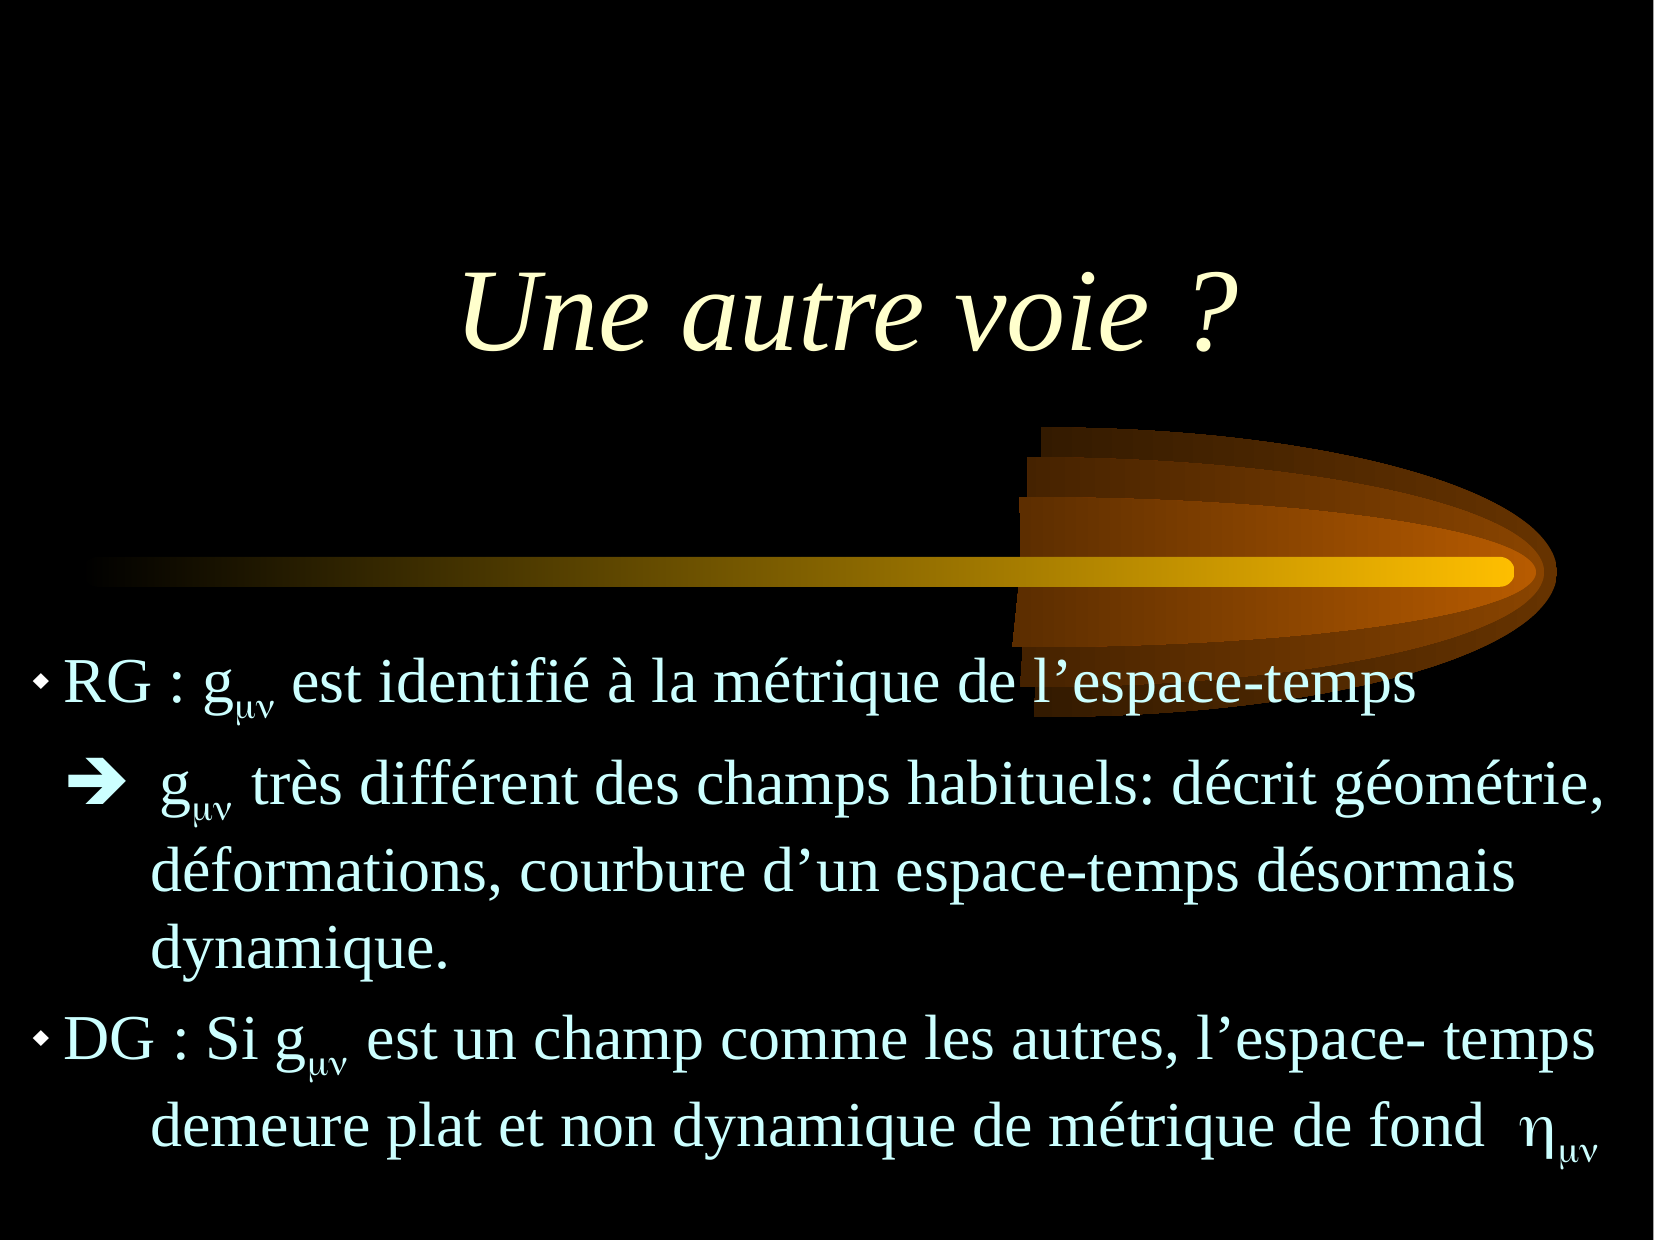

# Une autre voie ?
RG : g est identifié à la métrique de l’espace-temps
 gtrès différent des champs habituels: décrit géométrie, déformations, courbure d’un espace-temps désormais dynamique.
DG : Si gest un champ comme les autres, l’espace- temps demeure plat et non dynamique de métrique de fond 